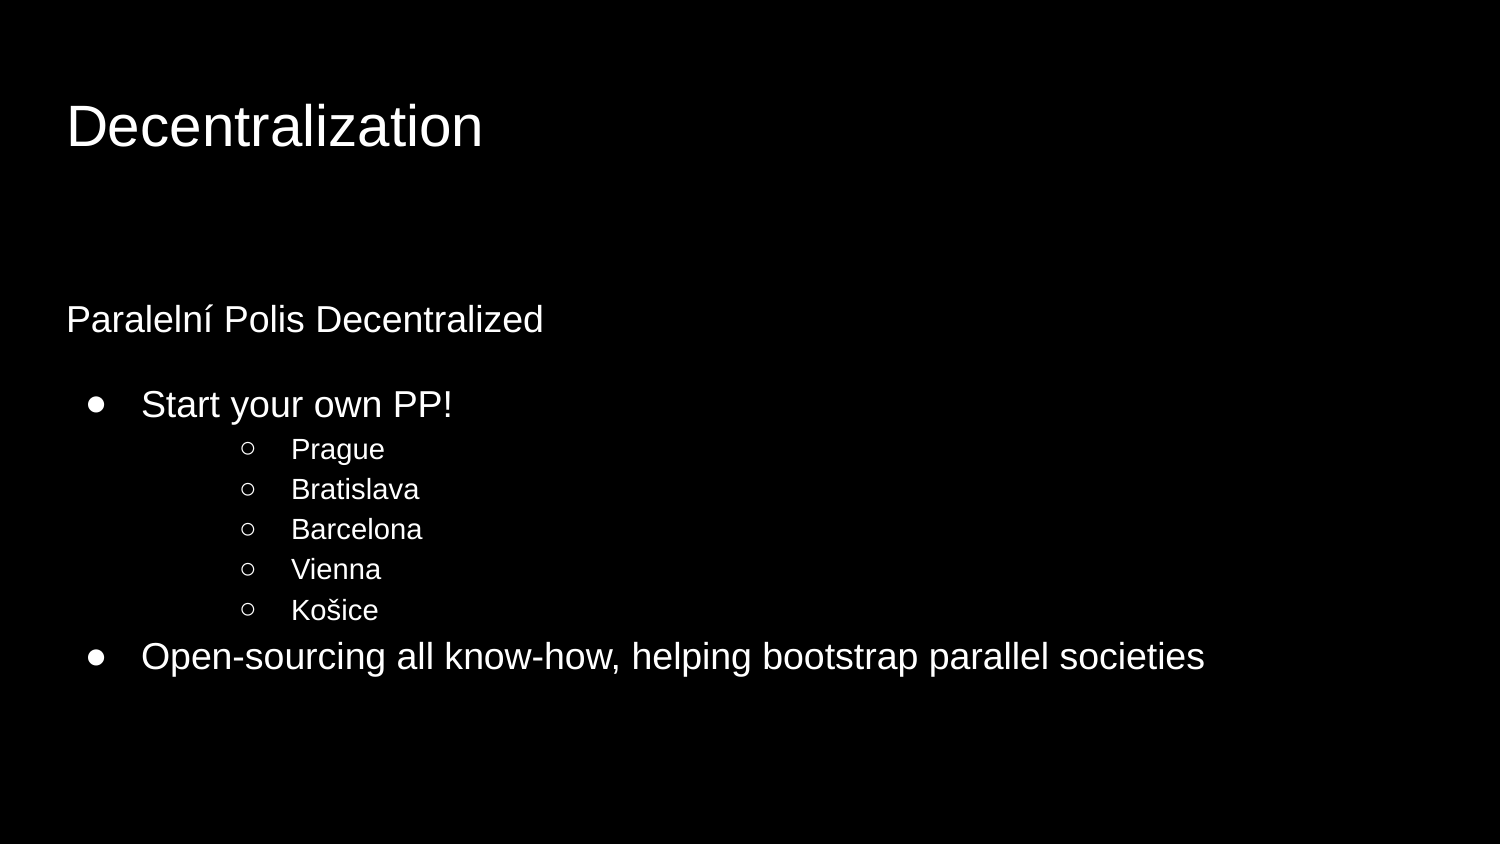

# Decentralization
Paralelní Polis Decentralized
Start your own PP!
Prague
Bratislava
Barcelona
Vienna
Košice
Open-sourcing all know-how, helping bootstrap parallel societies